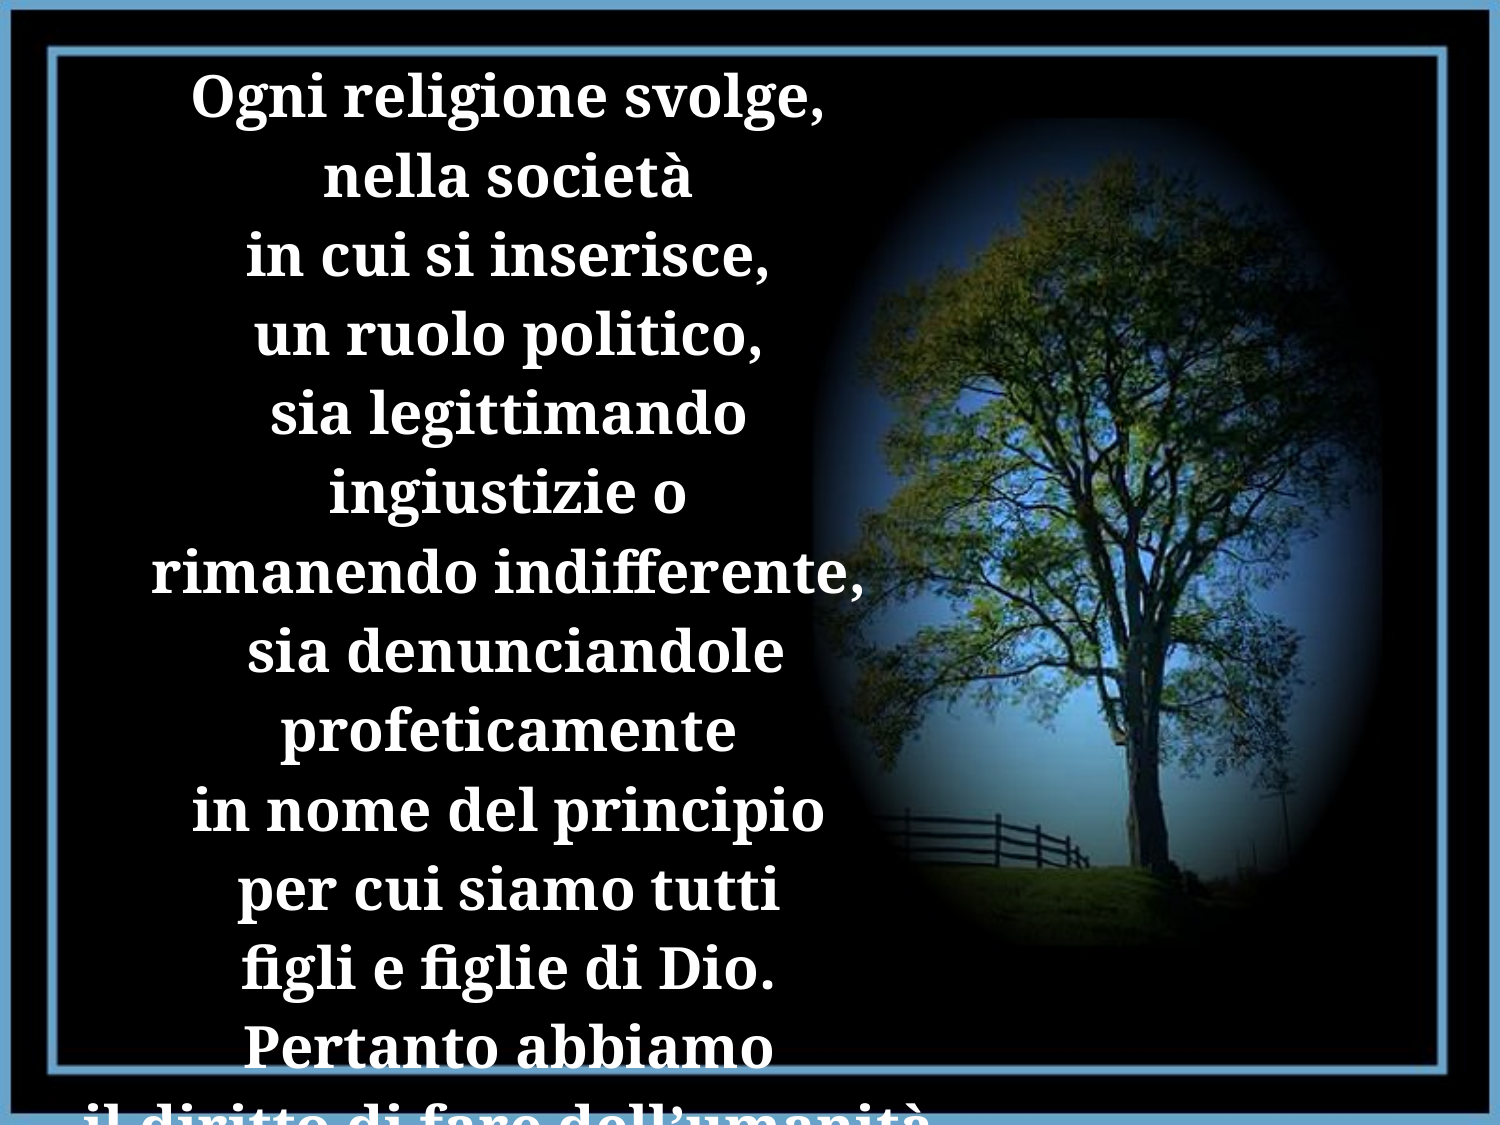

Ogni religione svolge,
nella società
in cui si inserisce,
un ruolo politico,
sia legittimando
ingiustizie o
rimanendo indifferente,
sia denunciandole profeticamente
in nome del principio
per cui siamo tutti
figli e figlie di Dio.
Pertanto abbiamo
il diritto di fare dell’umanità
la nostra famiglia.